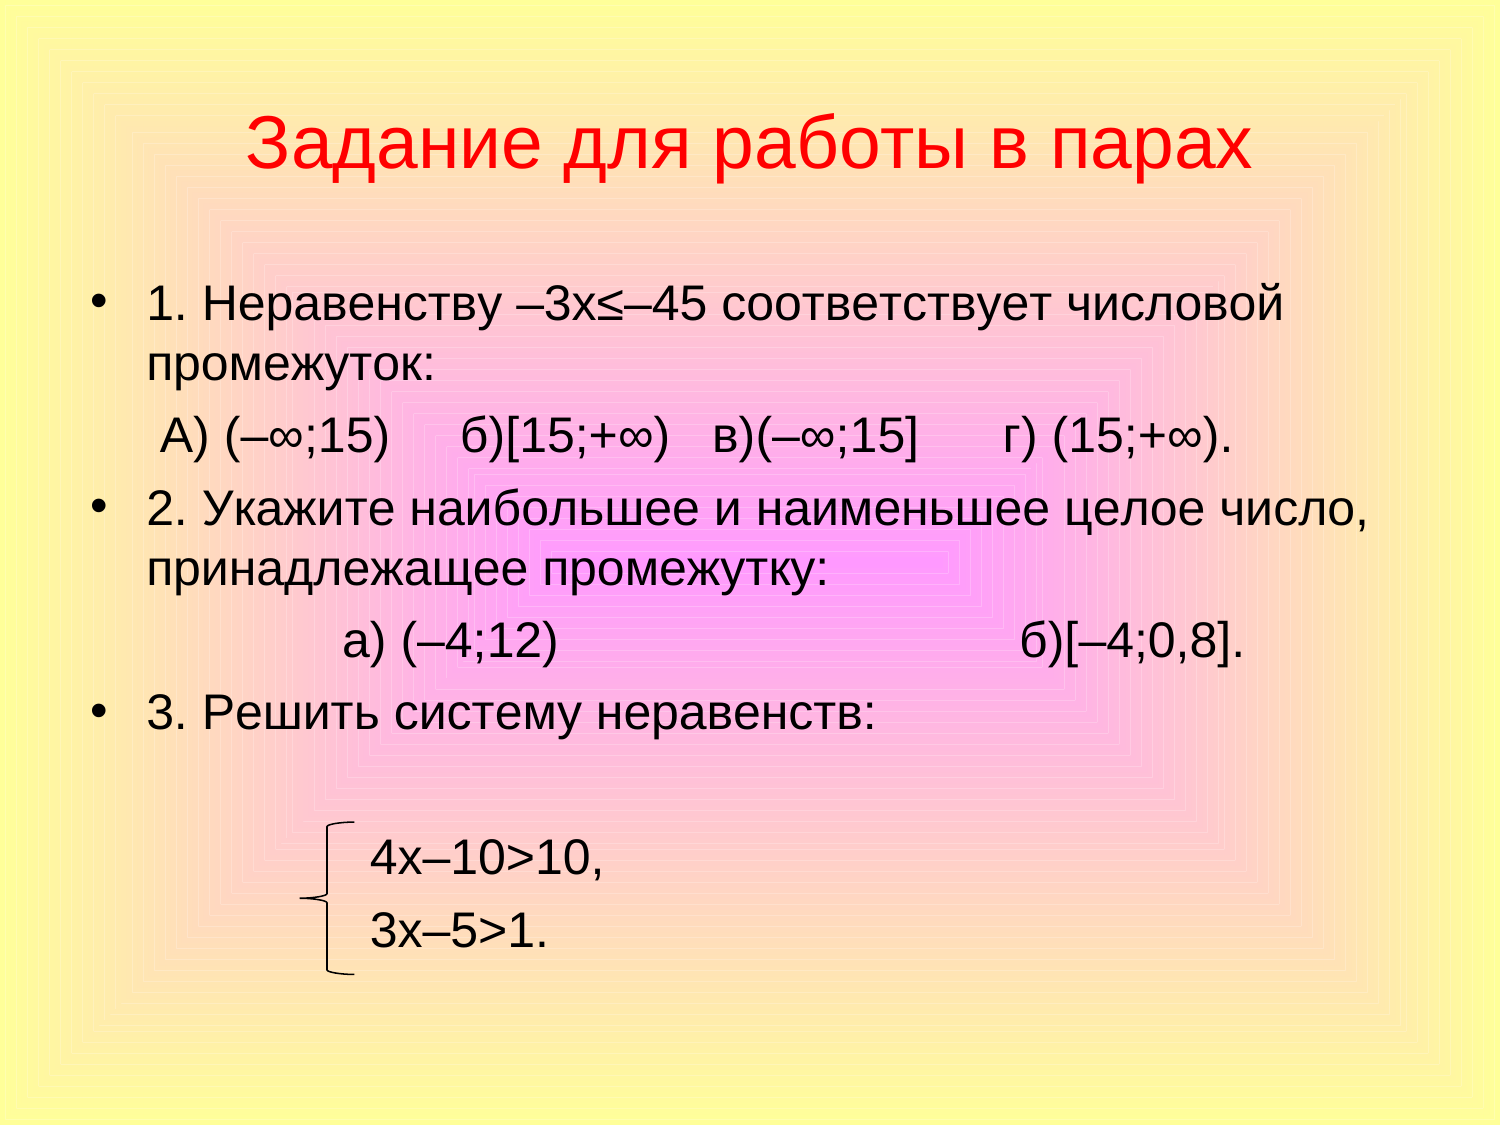

# Задание для работы в парах
1. Неравенству –3х≤–45 соответствует числовой промежуток:
 А) (–∞;15) б)[15;+∞) в)(–∞;15] г) (15;+∞).
2. Укажите наибольшее и наименьшее целое число, принадлежащее промежутку:
 а) (–4;12) б)[–4;0,8].
3. Решить систему неравенств:
 4х–10>10,
 3х–5>1.